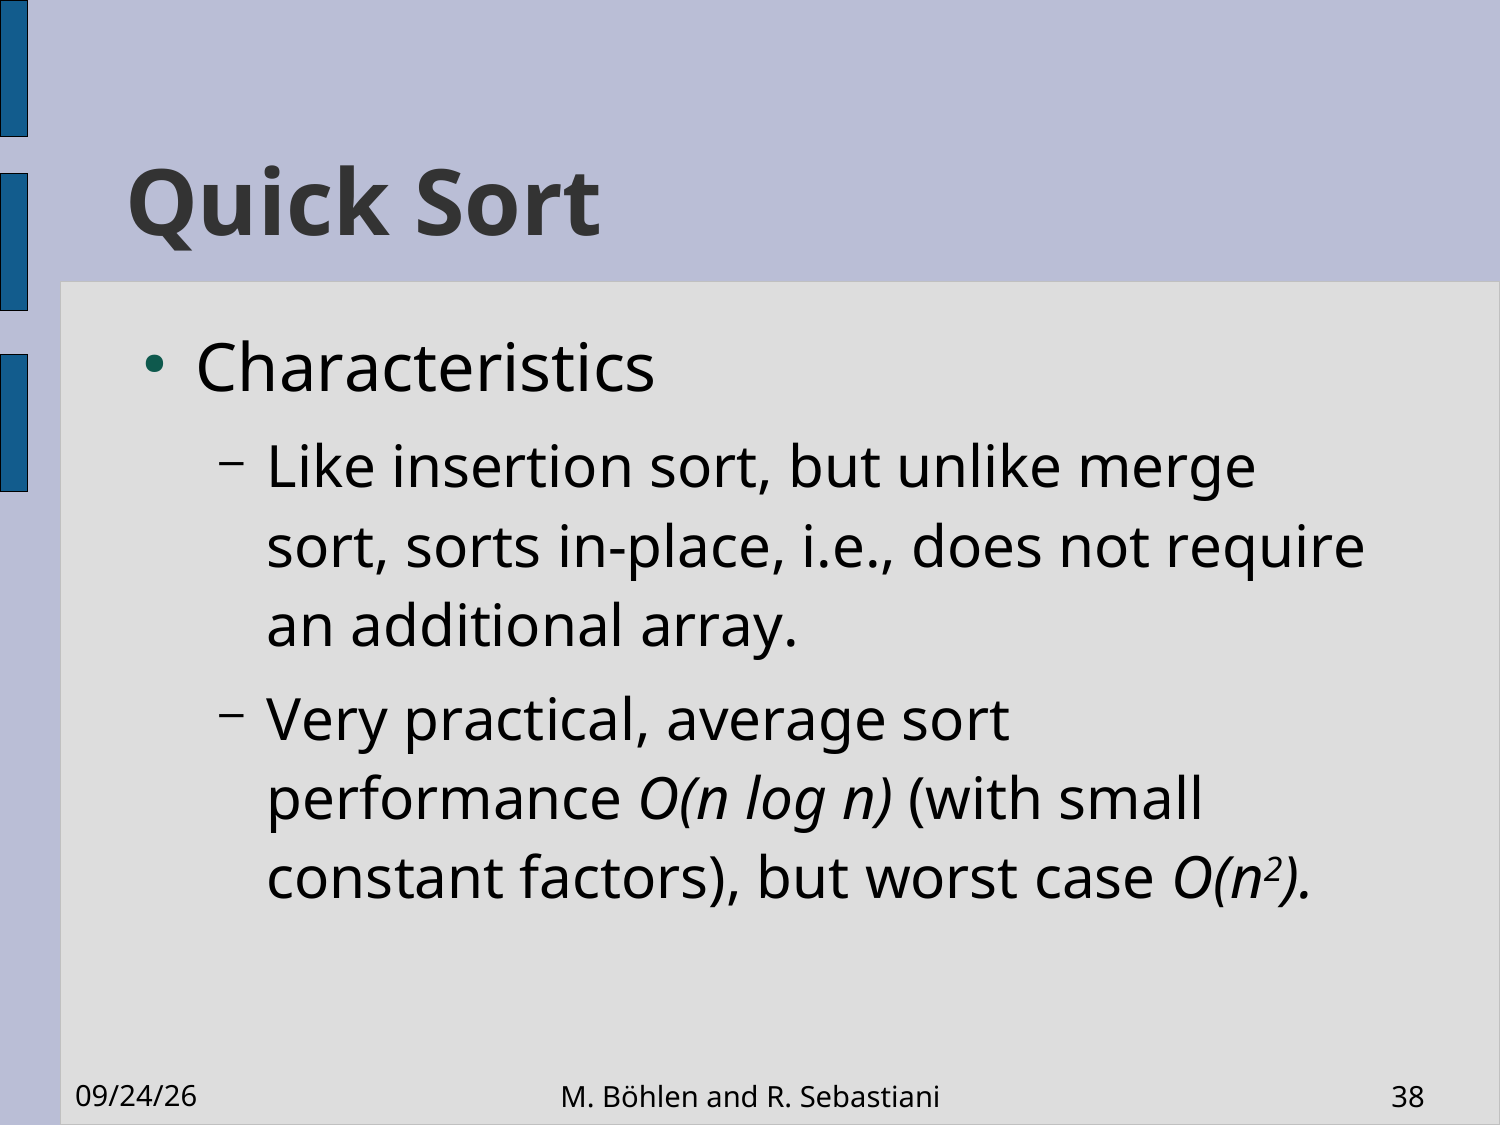

# Quick Sort
Characteristics
Like insertion sort, but unlike merge sort, sorts in-place, i.e., does not require an additional array.
Very practical, average sort performance O(n log n) (with small constant factors), but worst case O(n2).
M. Böhlen and R. Sebastiani
38